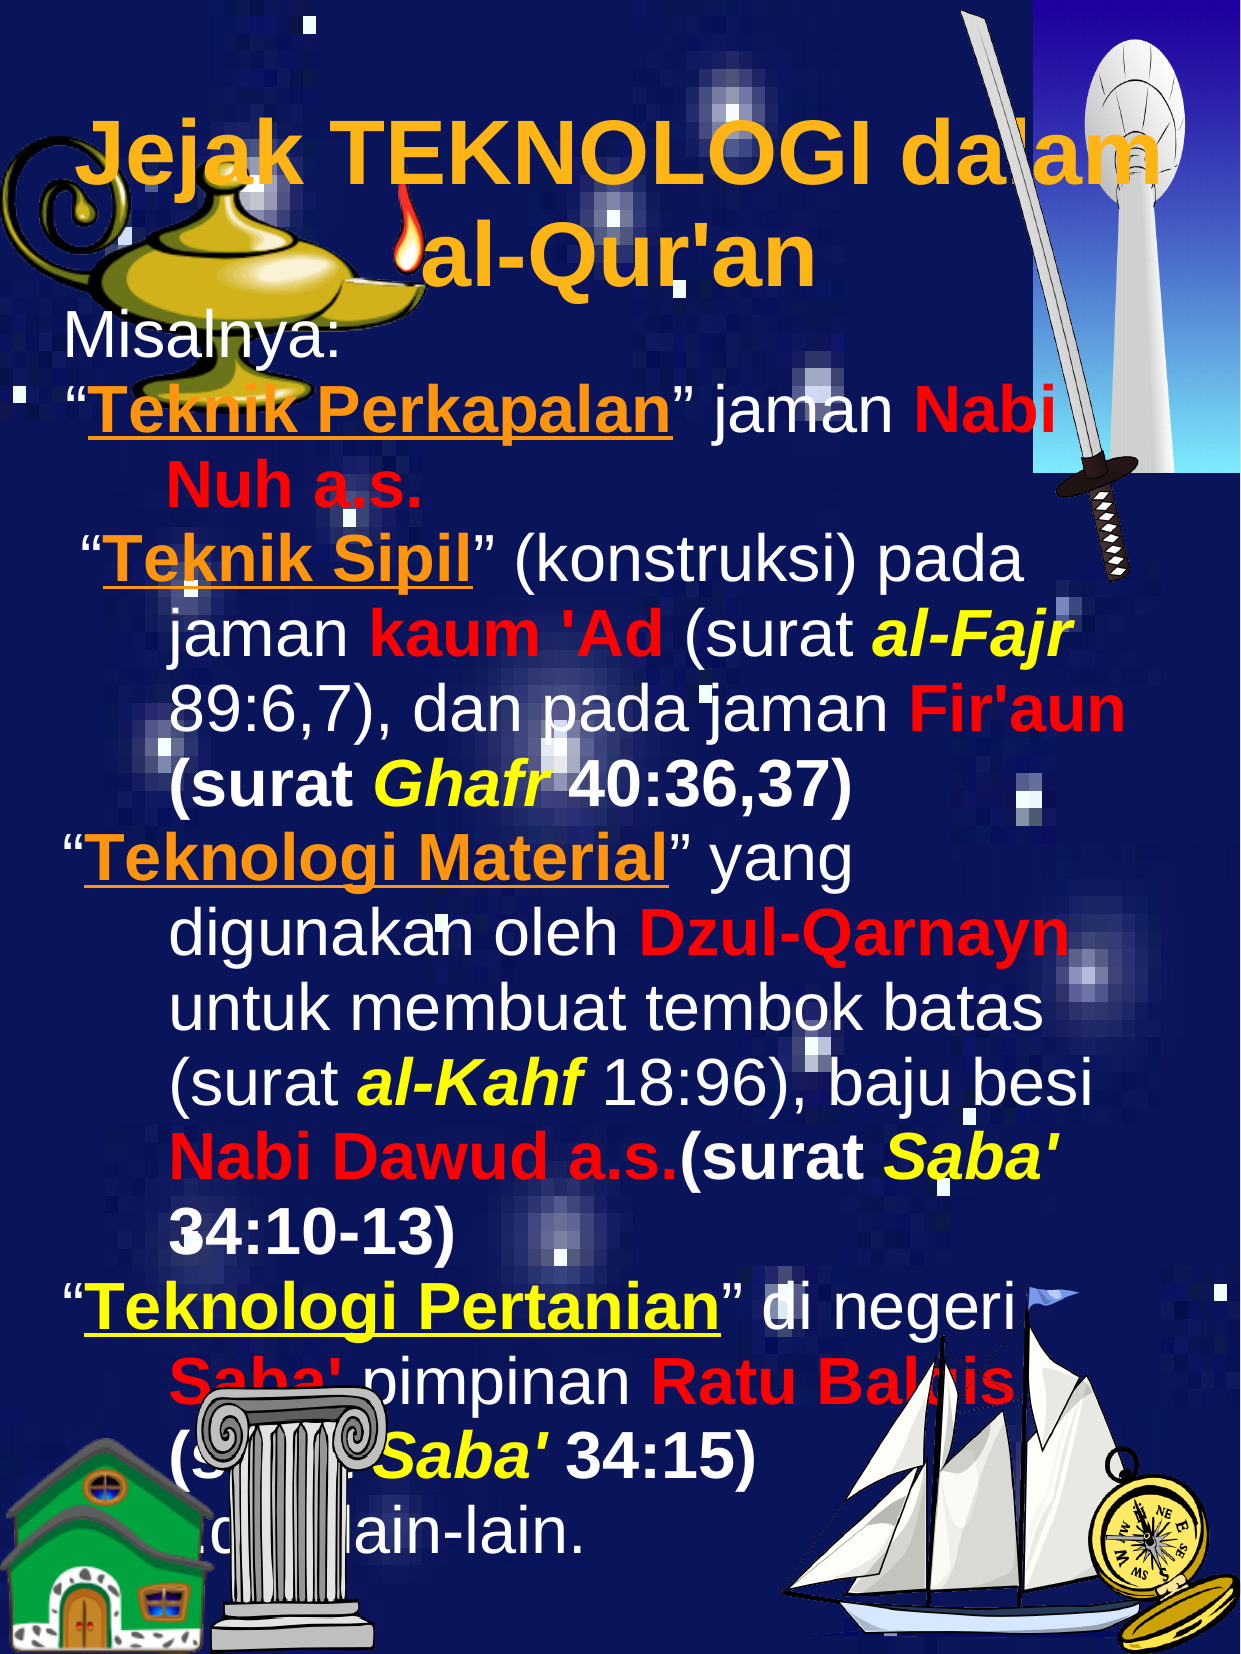

# Jejak TEKNOLOGI dalam al-Qur'an
Misalnya:
“Teknik Perkapalan” jaman Nabi Nuh a.s.
 “Teknik Sipil” (konstruksi) pada jaman kaum 'Ad (surat al-Fajr 89:6,7), dan pada jaman Fir'aun (surat Ghafr 40:36,37)
“Teknologi Material” yang digunakan oleh Dzul-Qarnayn untuk membuat tembok batas (surat al-Kahf 18:96), baju besi Nabi Dawud a.s.(surat Saba' 34:10-13)
“Teknologi Pertanian” di negeri Saba' pimpinan Ratu Balqis .(surat Saba' 34:15)
........dan lain-lain.